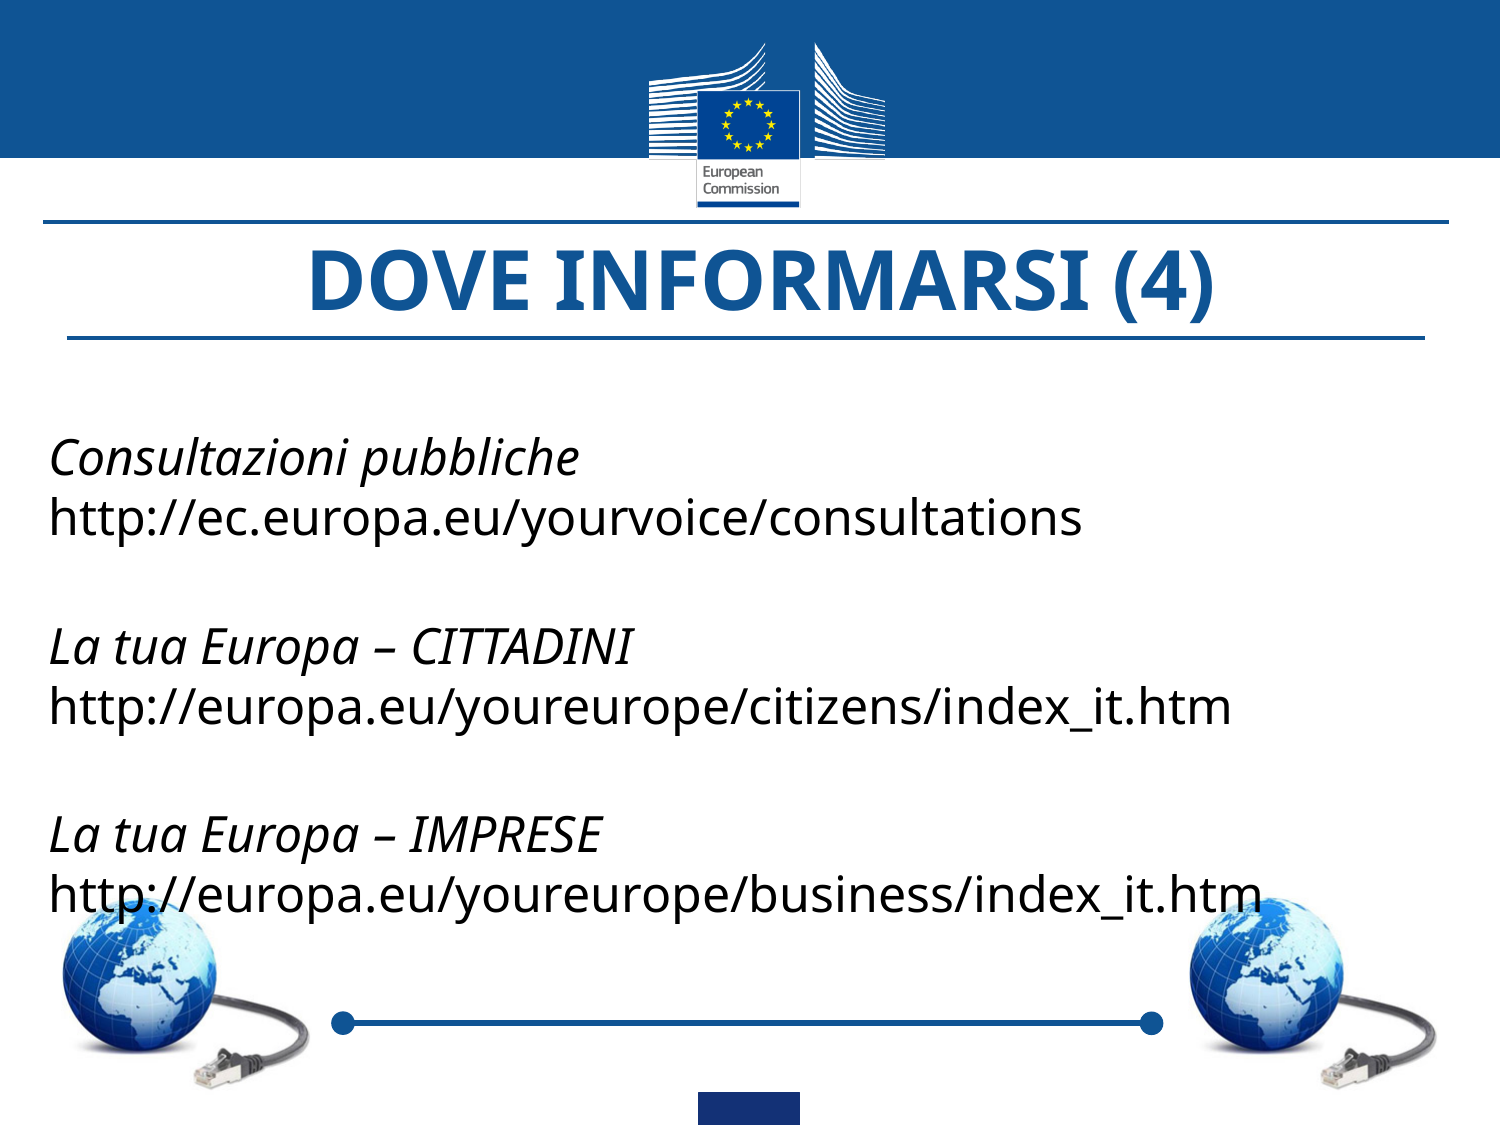

# DOVE INFORMARSI (4)
Consultazioni pubbliche
http://ec.europa.eu/yourvoice/consultations
La tua Europa – CITTADINI
http://europa.eu/youreurope/citizens/index_it.htm
La tua Europa – IMPRESE
http://europa.eu/youreurope/business/index_it.htm